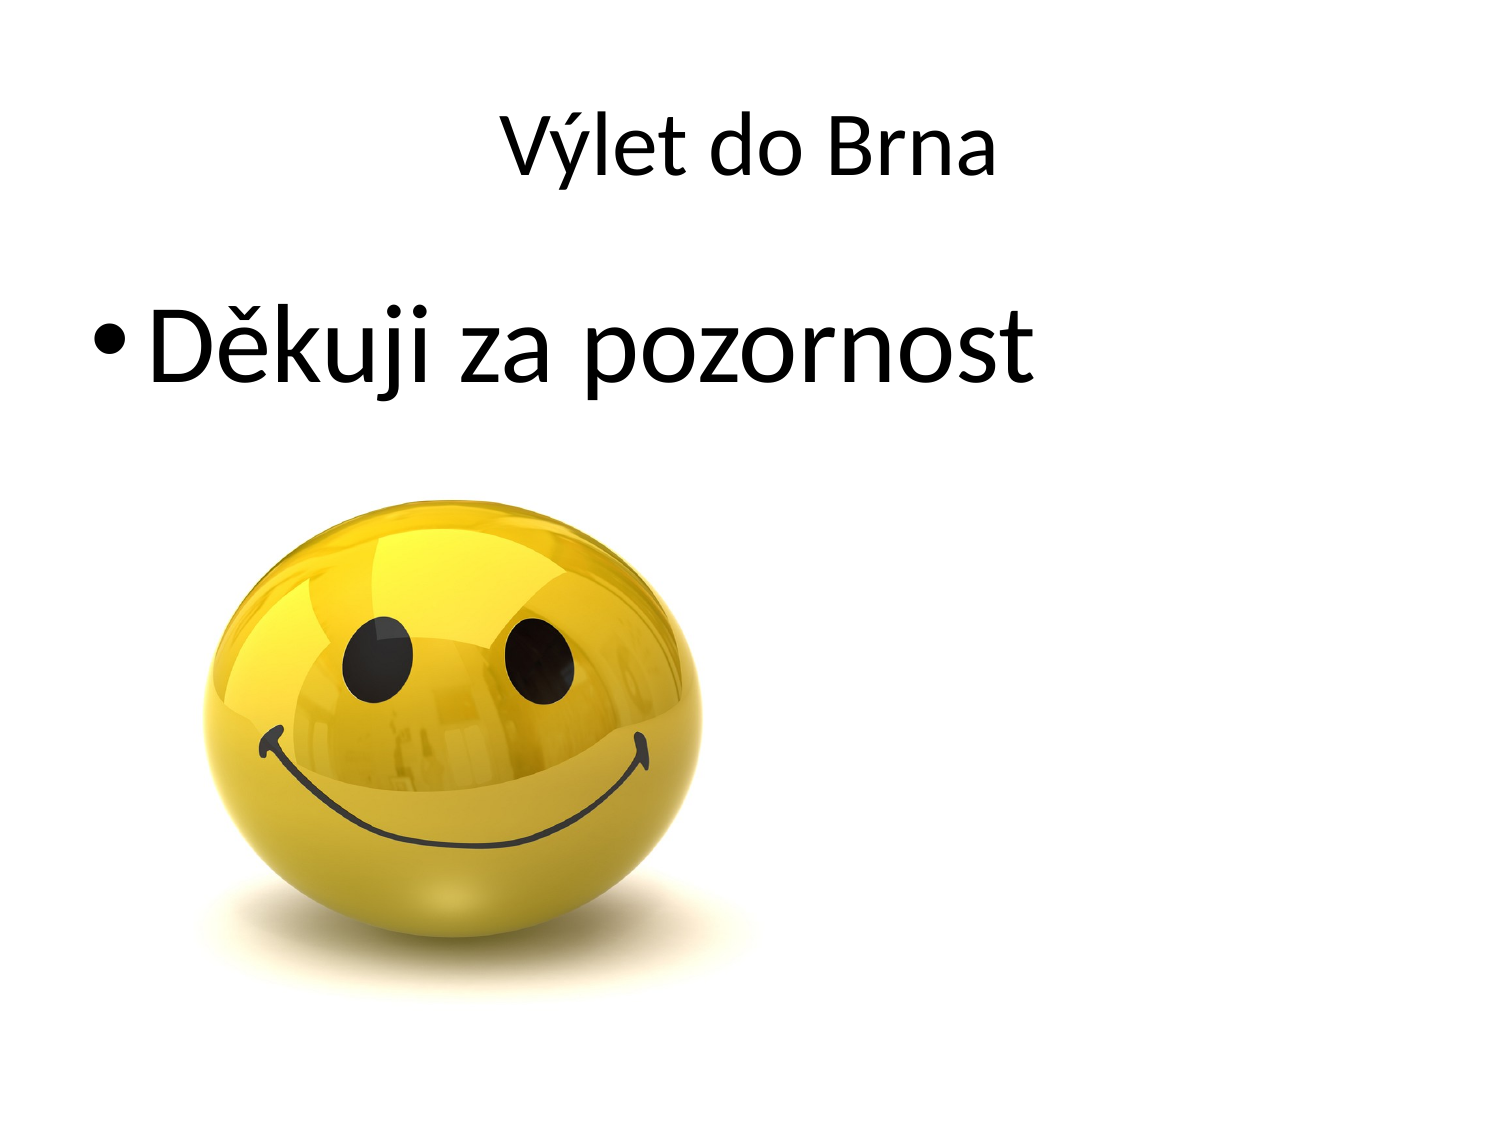

# Výlet do Brna
Děkuji za pozornost